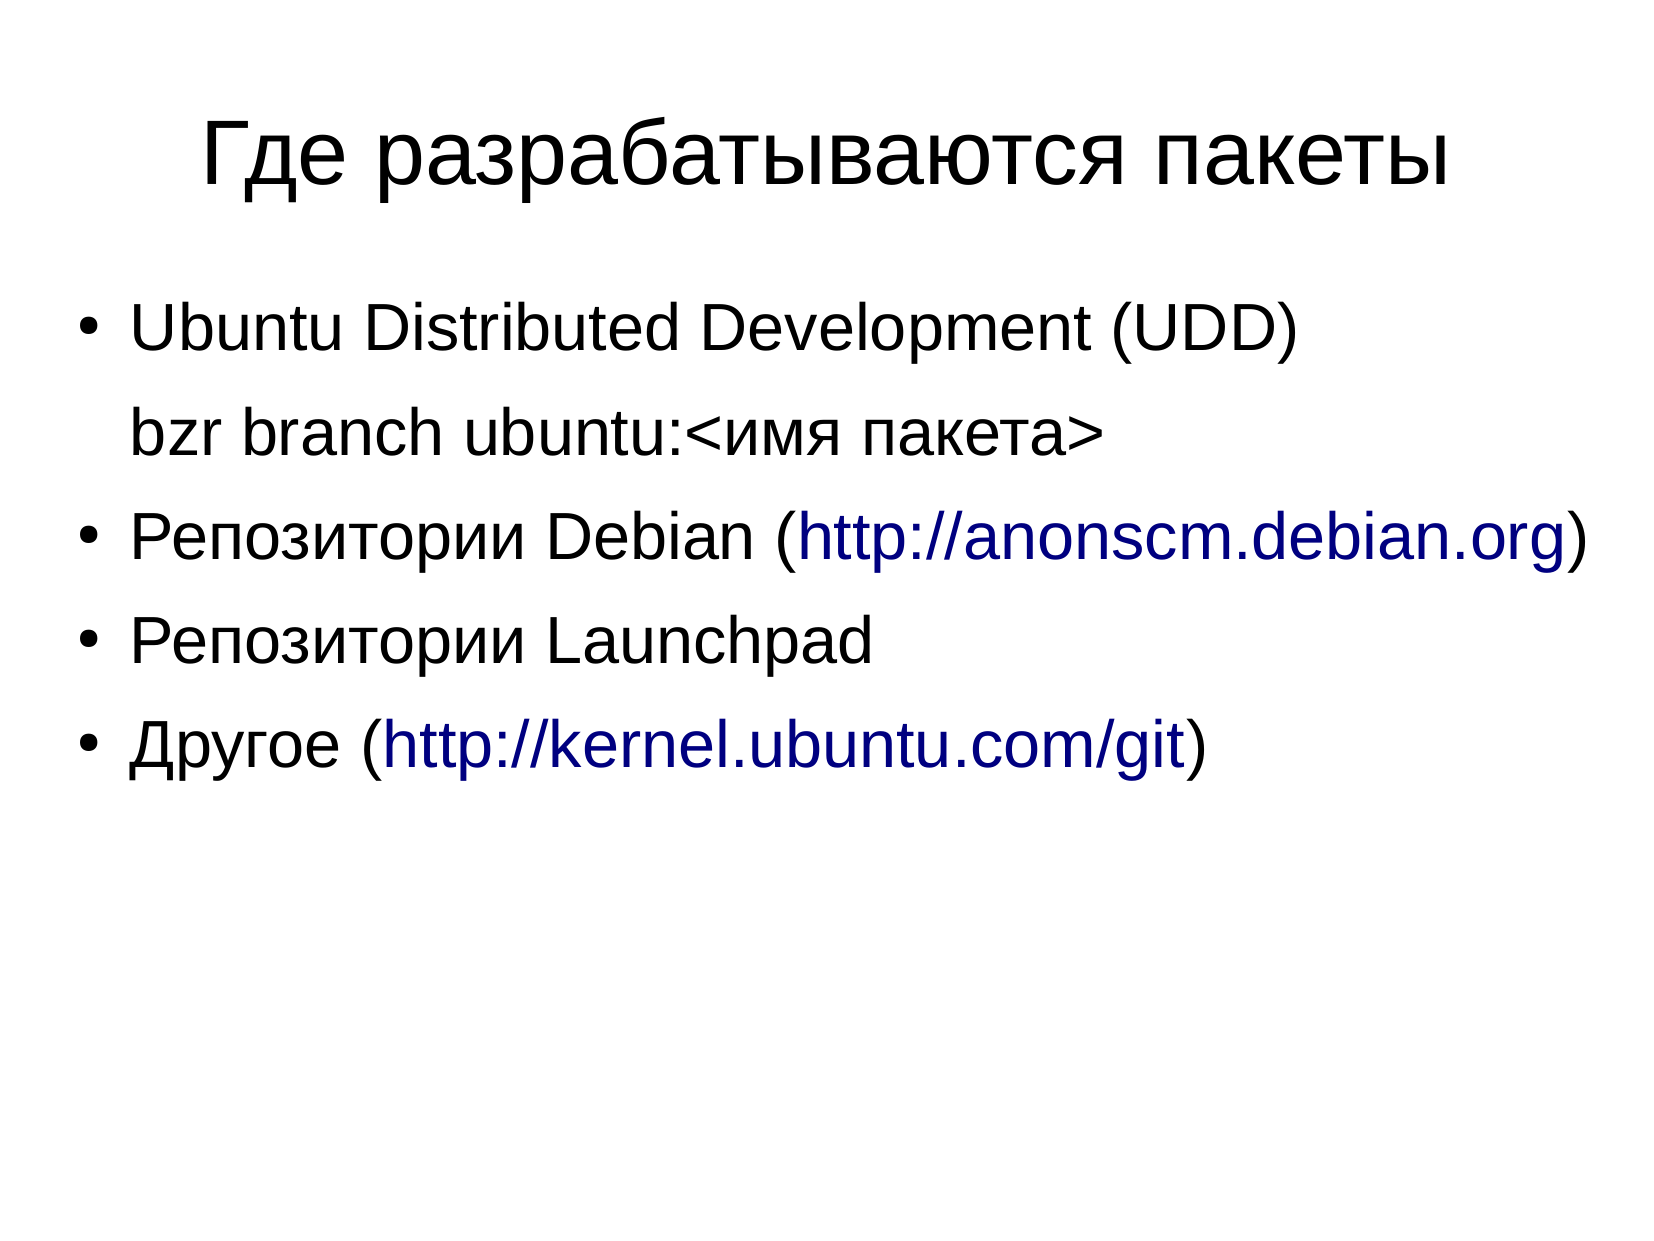

# Где разрабатываются пакеты
Ubuntu Distributed Development (UDD)
bzr branch ubuntu:<имя пакета>
Репозитории Debian (http://anonscm.debian.org)
Репозитории Launchpad
Другое (http://kernel.ubuntu.com/git)